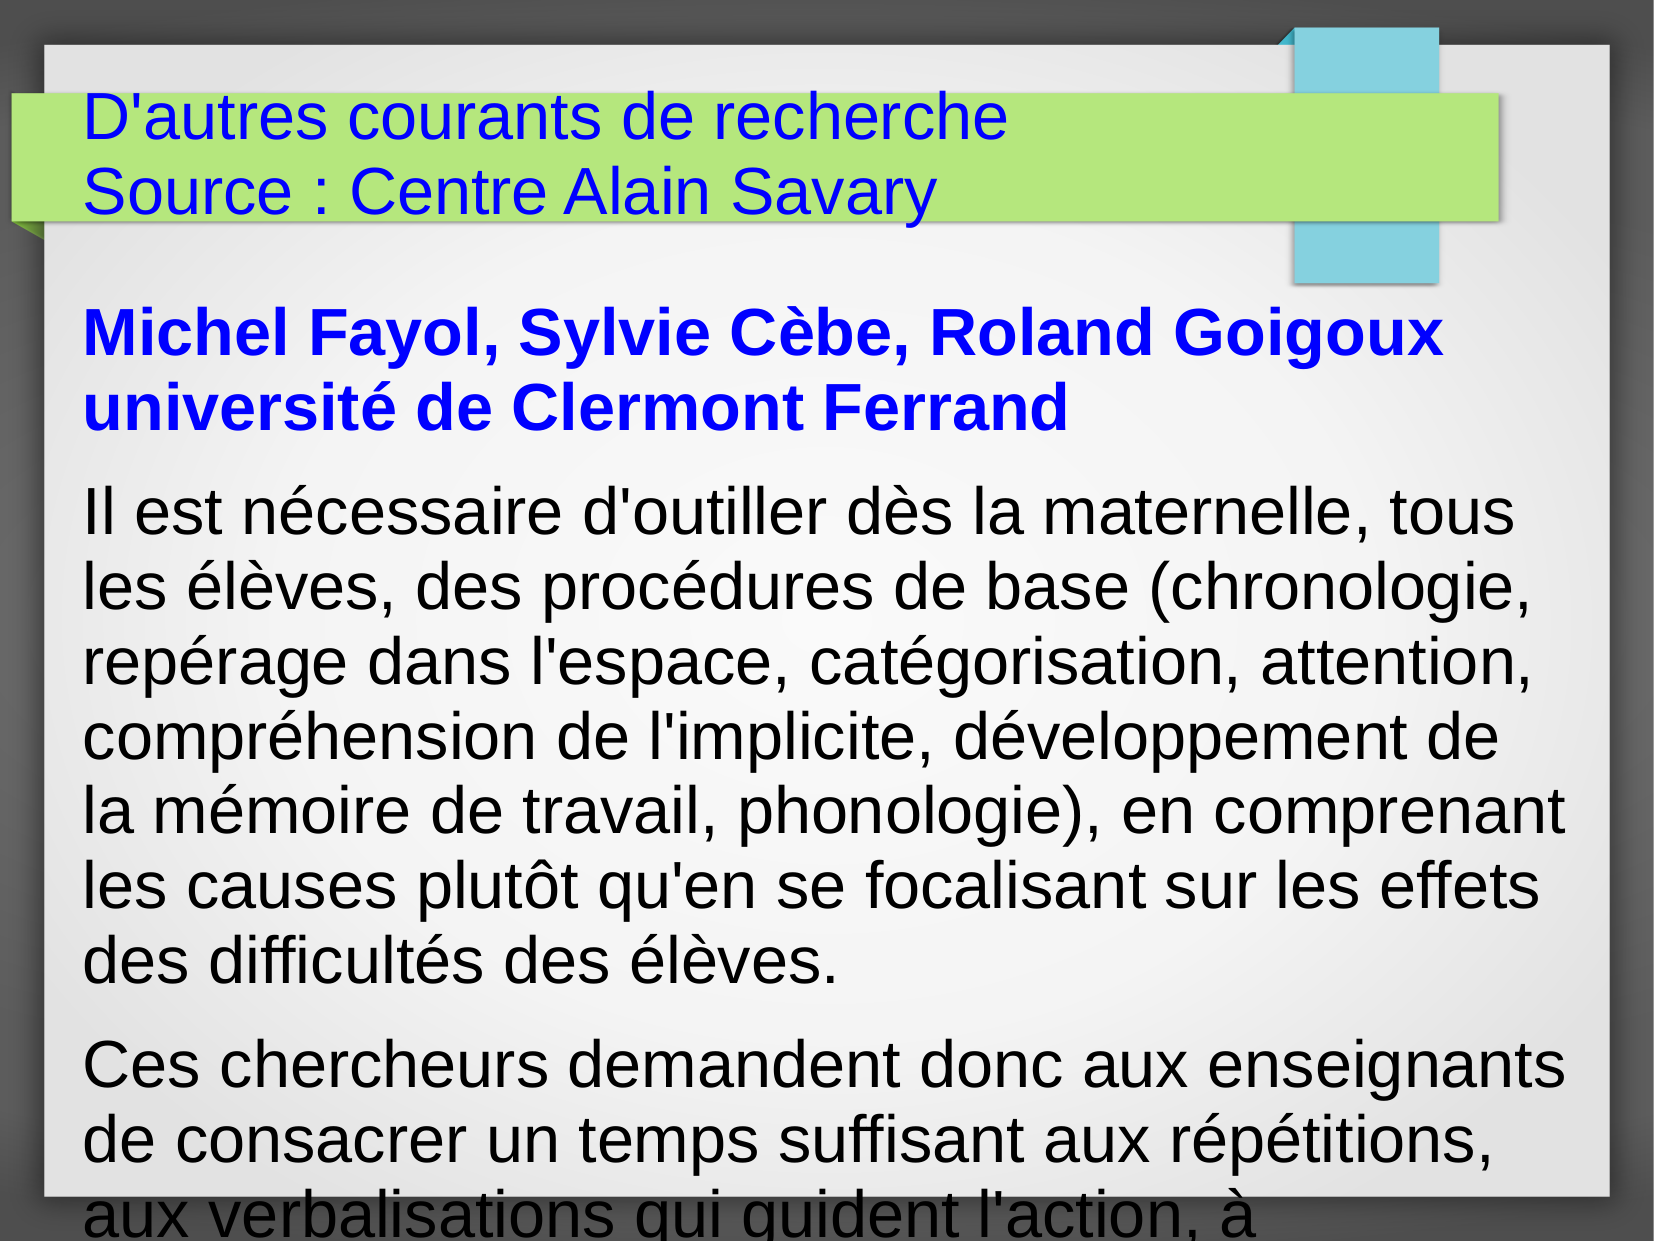

# D'autres courants de recherche Source : Centre Alain Savary
Michel Fayol, Sylvie Cèbe, Roland Goigoux université de Clermont Ferrand
Il est nécessaire d'outiller dès la maternelle, tous les élèves, des procédures de base (chronologie, repérage dans l'espace, catégorisation, attention, compréhension de l'implicite, développement de la mémoire de travail, phonologie), en comprenant les causes plutôt qu'en se focalisant sur les effets des difficultés des élèves.
Ces chercheurs demandent donc aux enseignants de consacrer un temps suffisant aux répétitions, aux verbalisations qui guident l'action, à l'explication collective des conditions de réussite des tâches parce que « réussir n'est pas comprendre »